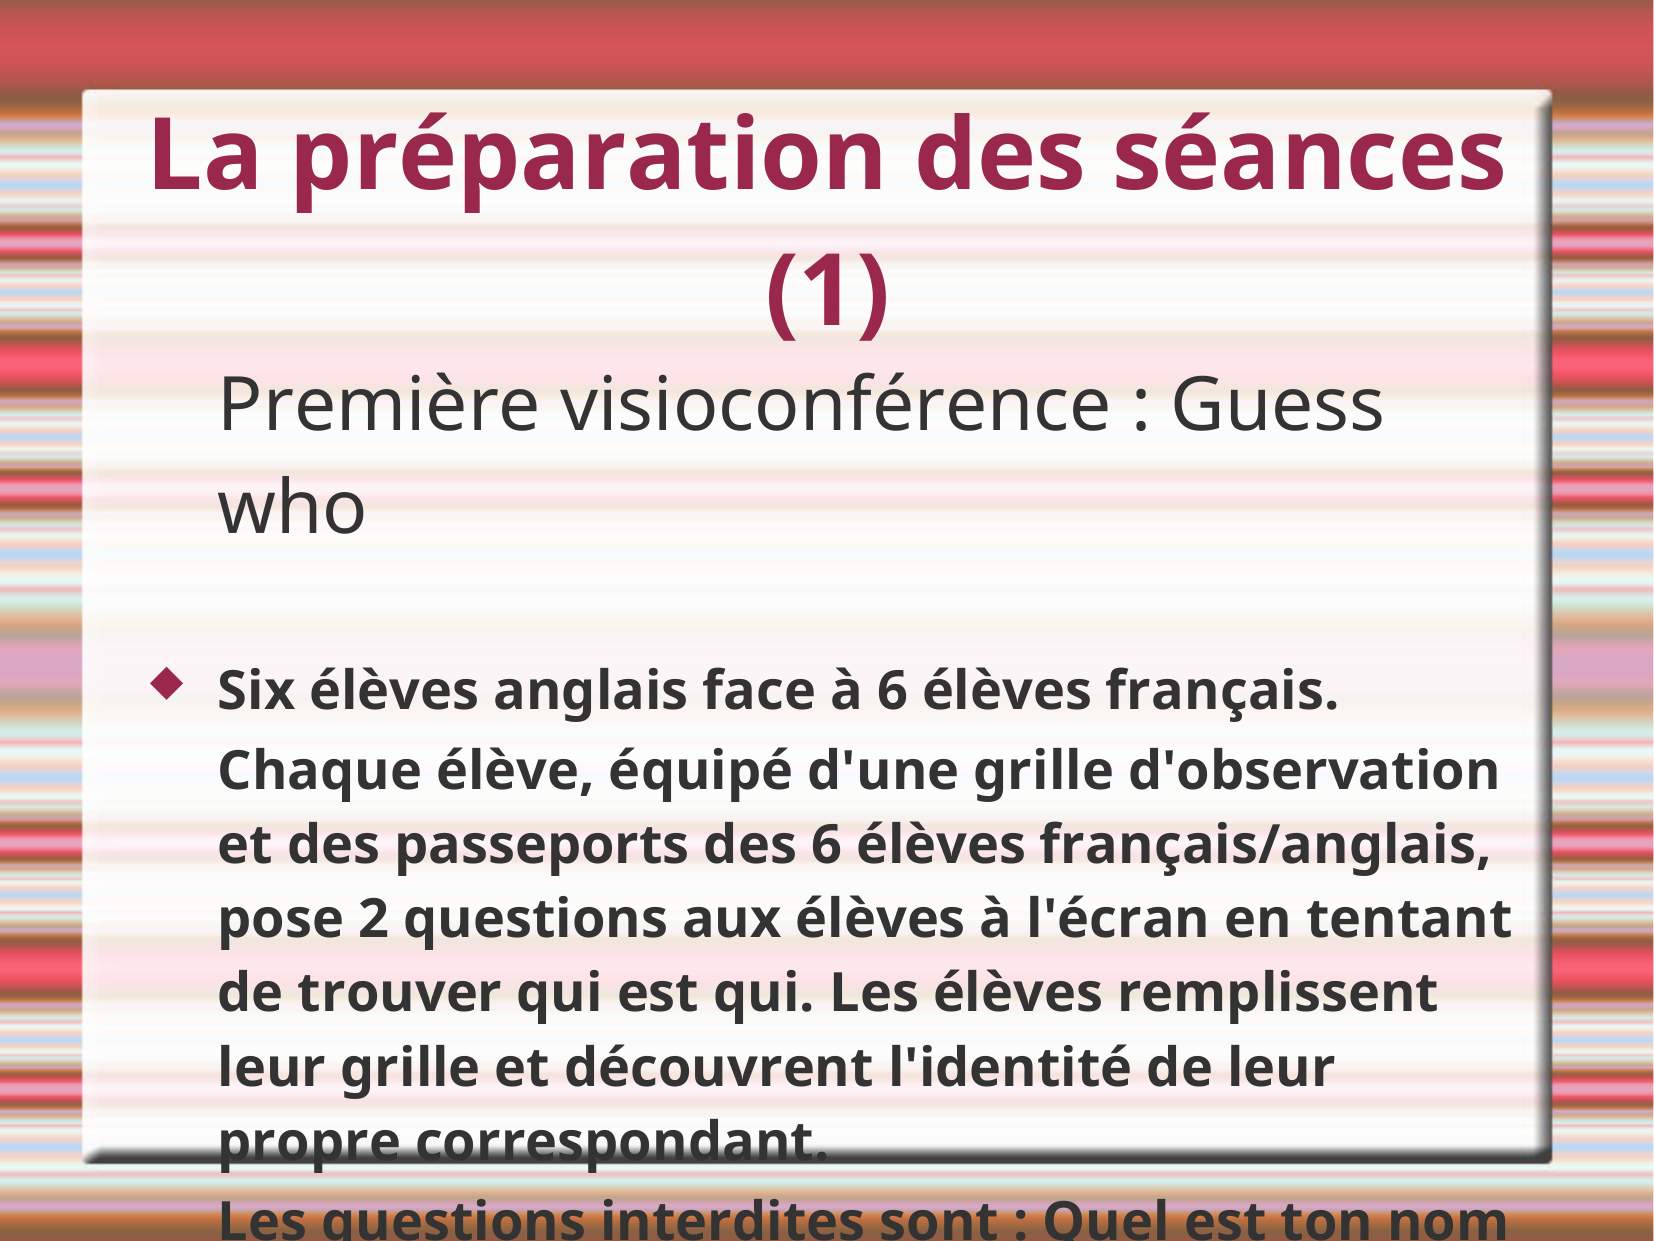

# La préparation des séances (1)
Première visioconférence : Guess who
Six élèves anglais face à 6 élèves français.
Chaque élève, équipé d'une grille d'observation et des passeports des 6 élèves français/anglais, pose 2 questions aux élèves à l'écran en tentant de trouver qui est qui. Les élèves remplissent leur grille et découvrent l'identité de leur propre correspondant.
Les questions interdites sont : Quel est ton nom ? Quelle est ton adresse ?